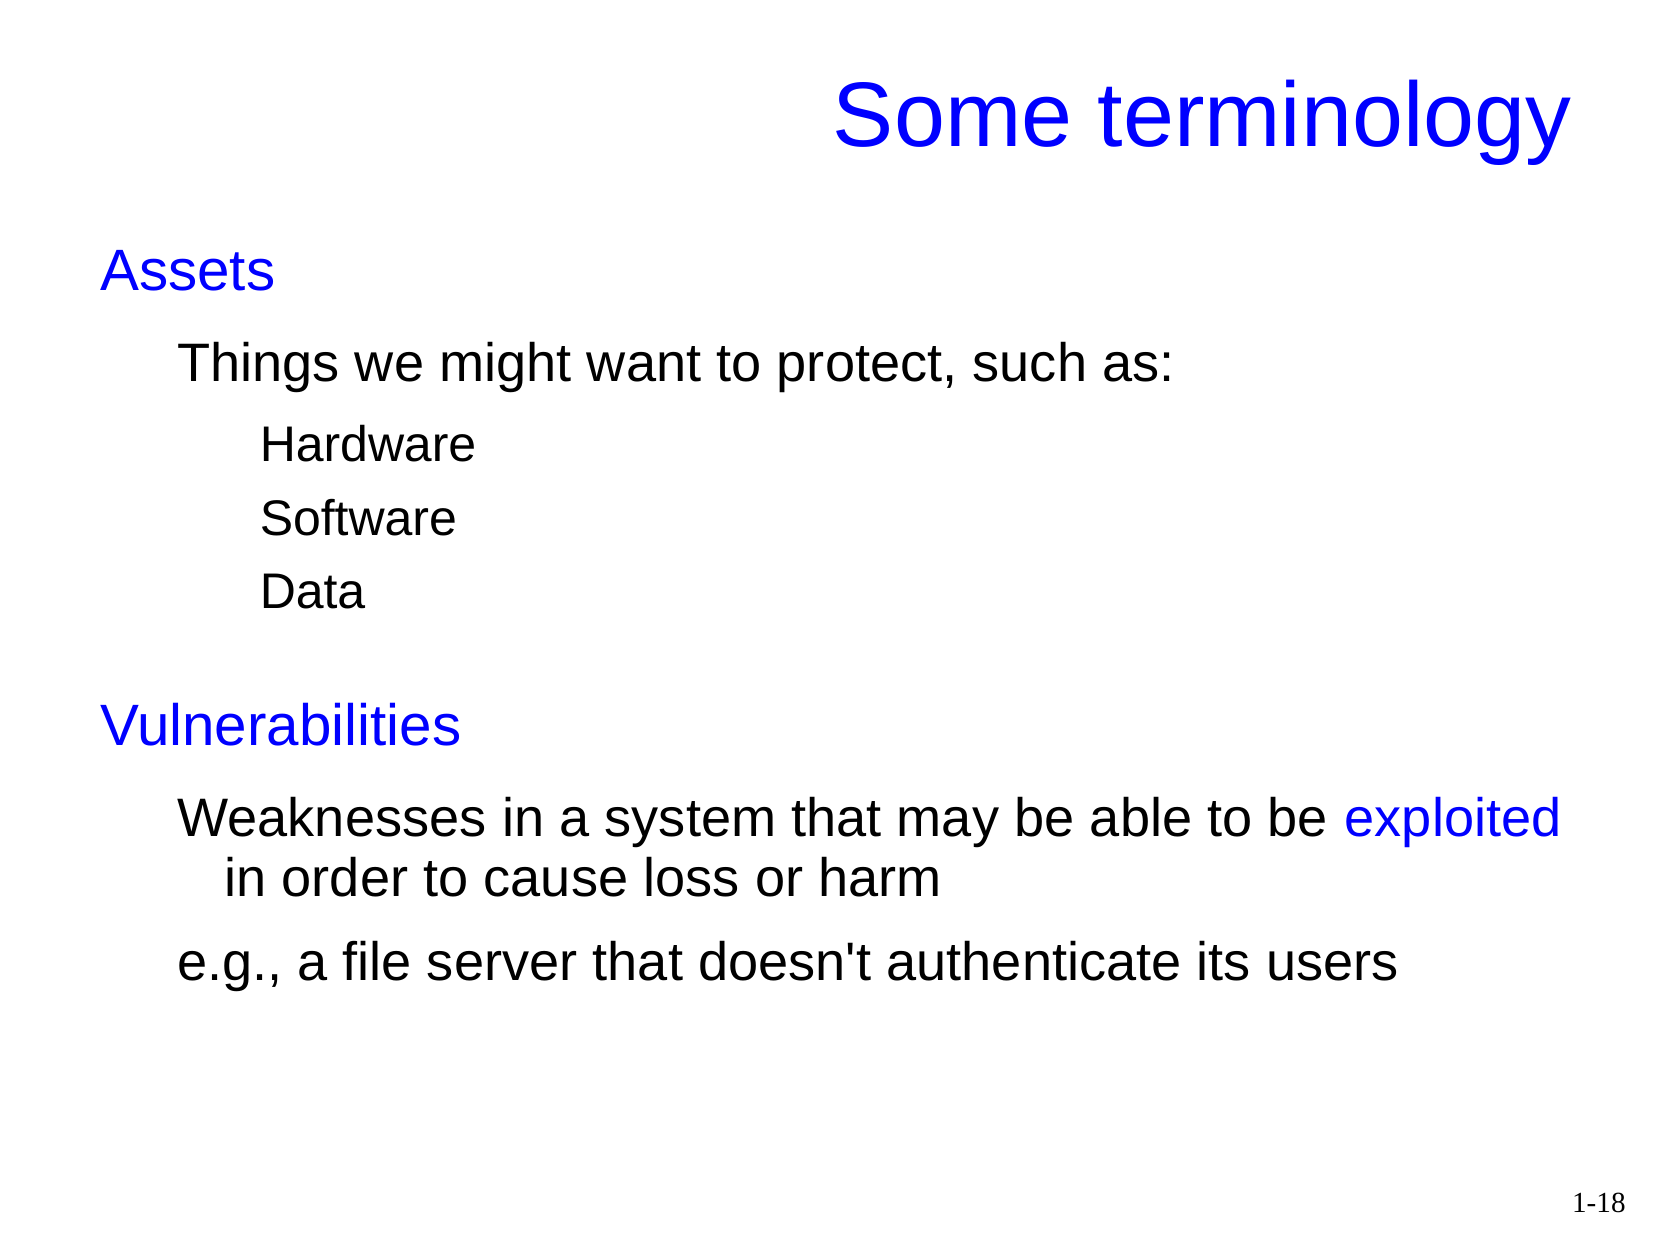

# Some terminology
Assets
Things we might want to protect, such as:
Hardware
Software
Data
Vulnerabilities
Weaknesses in a system that may be able to be exploited in order to cause loss or harm
e.g., a file server that doesn't authenticate its users